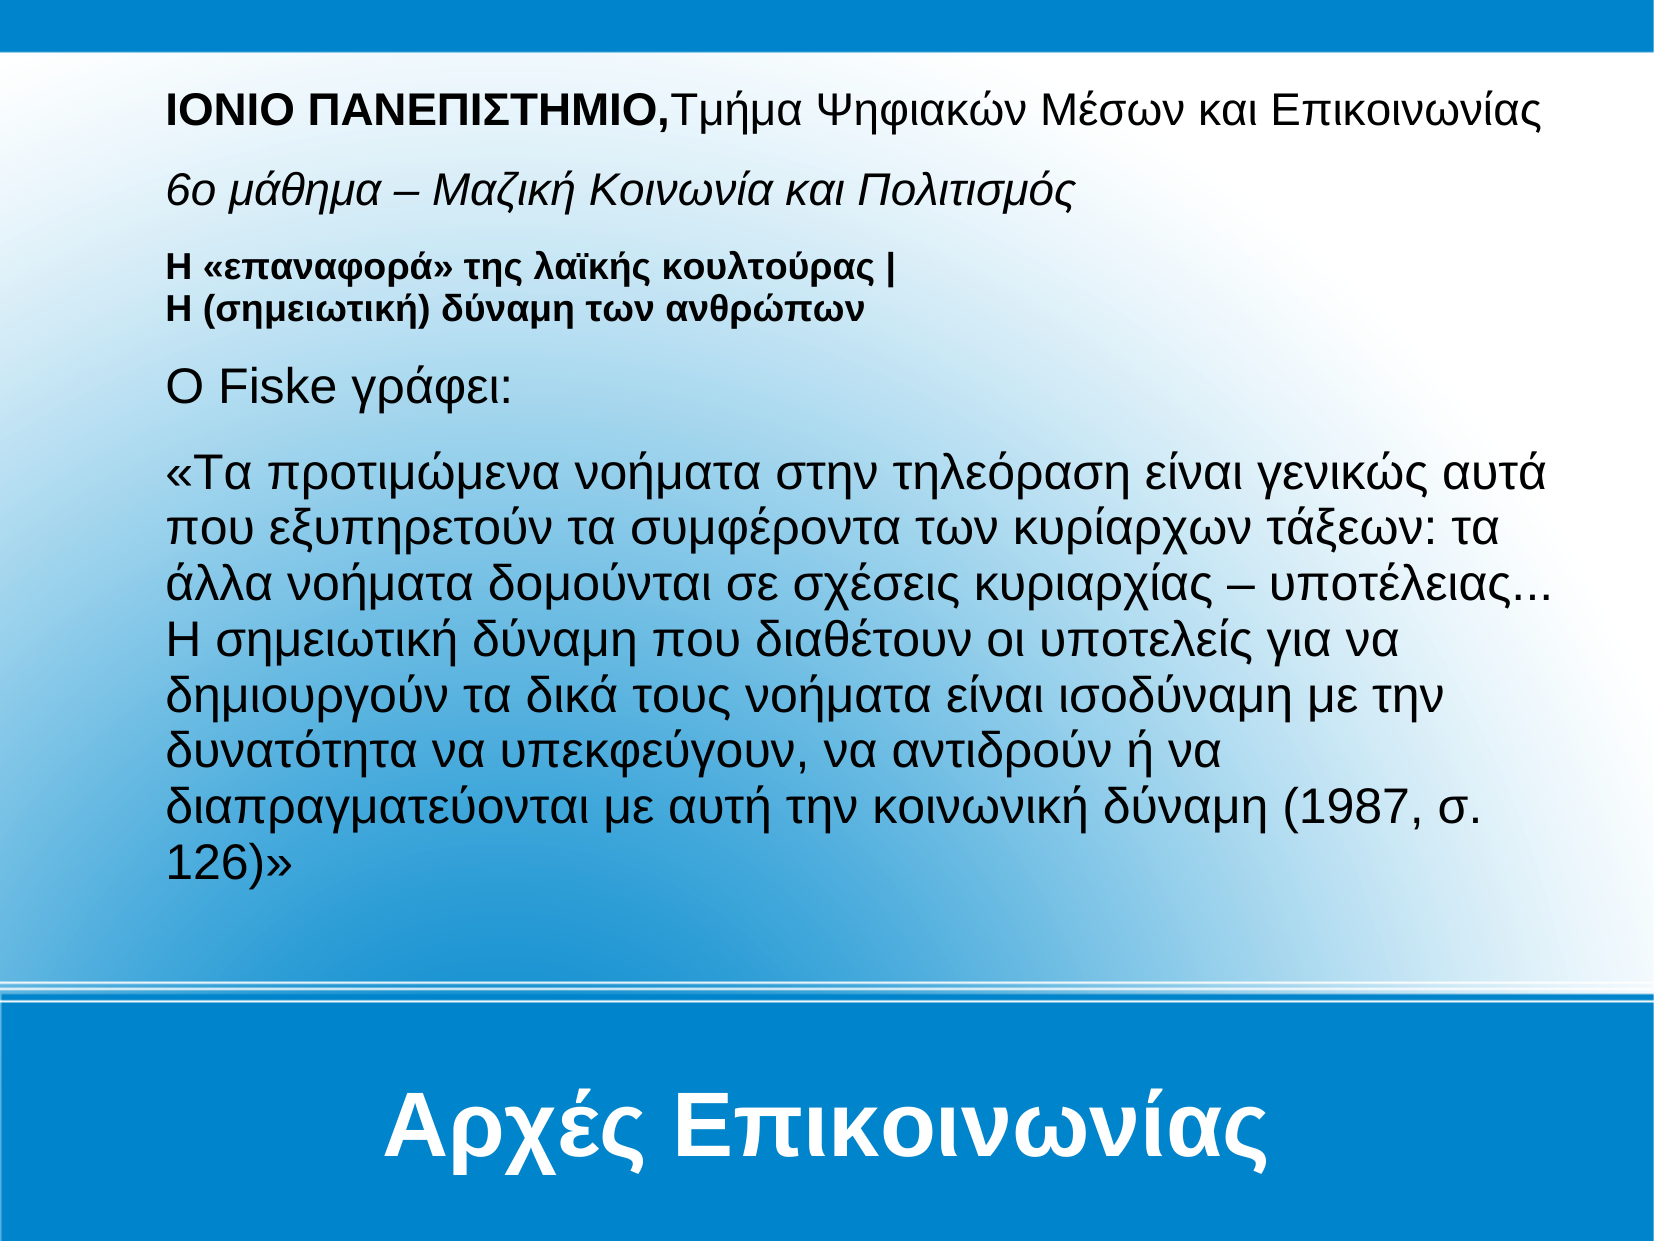

ΙΟΝΙΟ ΠΑΝΕΠΙΣΤΗΜΙΟ,Τμήμα Ψηφιακών Μέσων και Επικοινωνίας
6ο μάθημα – Μαζική Κοινωνία και Πολιτισμός
Η «επαναφορά» της λαϊκής κουλτούρας |
Η (σημειωτική) δύναμη των ανθρώπων
Ο Fiske γράφει:
«Τα προτιμώμενα νοήματα στην τηλεόραση είναι γενικώς αυτά που εξυπηρετούν τα συμφέροντα των κυρίαρχων τάξεων: τα άλλα νοήματα δομούνται σε σχέσεις κυριαρχίας – υποτέλειας... Η σημειωτική δύναμη που διαθέτουν οι υποτελείς για να δημιουργούν τα δικά τους νοήματα είναι ισοδύναμη με την δυνατότητα να υπεκφεύγουν, να αντιδρούν ή να διαπραγματεύονται με αυτή την κοινωνική δύναμη (1987, σ. 126)»
# Αρχές Επικοινωνίας